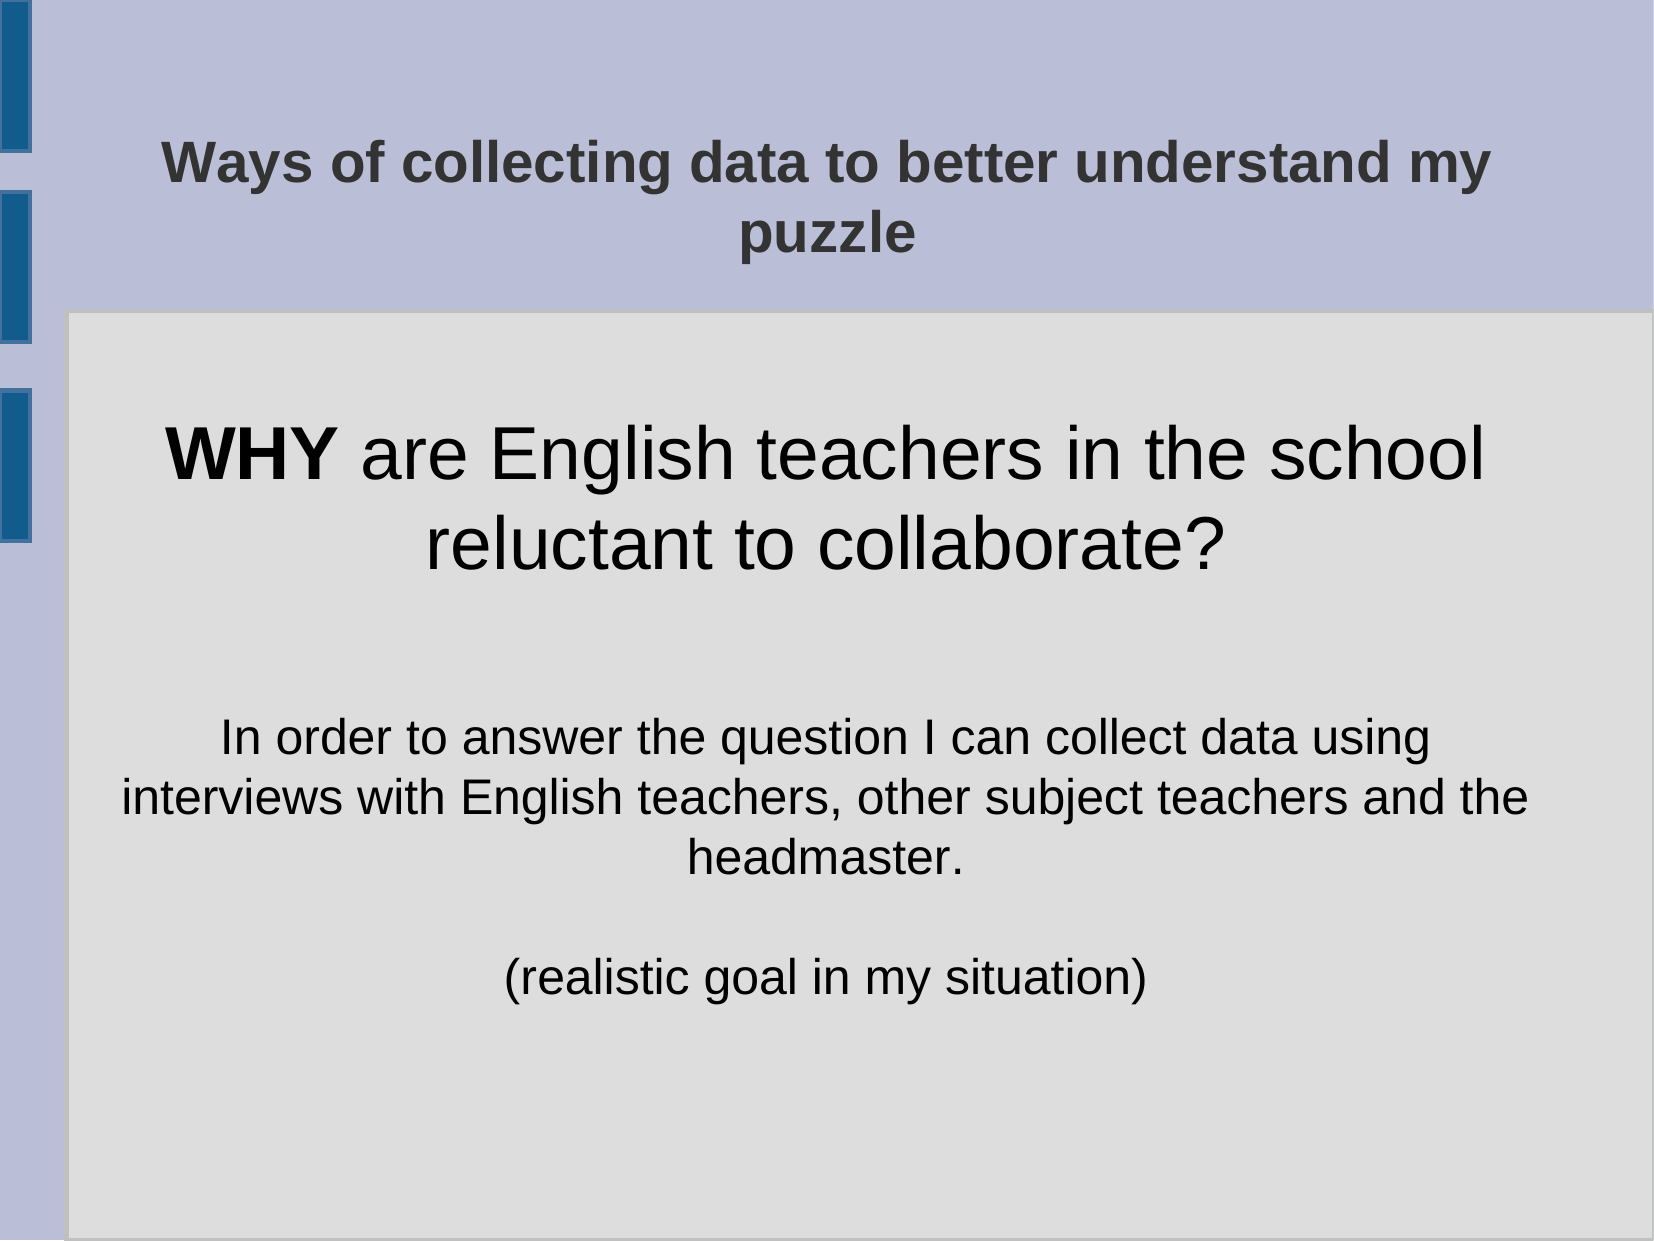

# Ways of collecting data to better understand my puzzle
WHY are English teachers in the school reluctant to collaborate?
In order to answer the question I can collect data using
interviews with English teachers, other subject teachers and the headmaster.
(realistic goal in my situation)